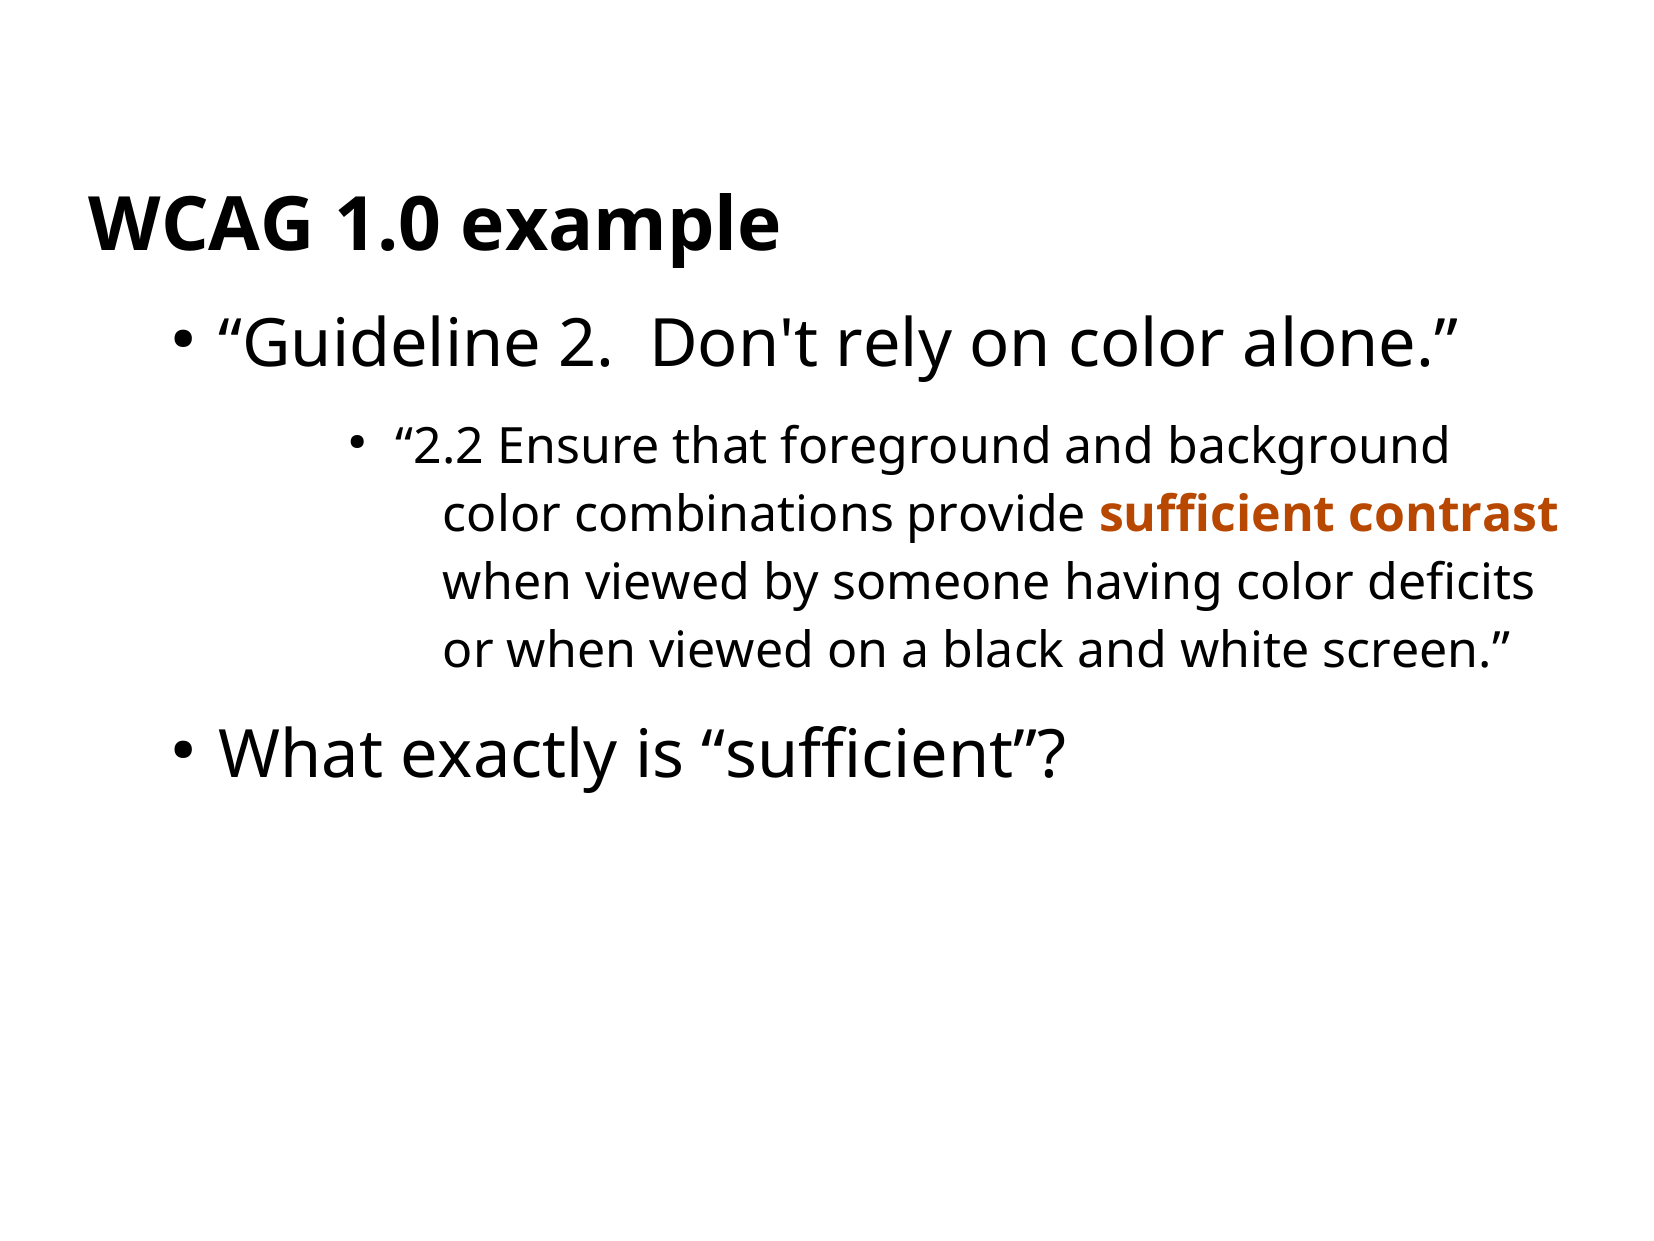

# WCAG 1.0 example
“Guideline 2. Don't rely on color alone.”
“2.2 Ensure that foreground and background color combinations provide sufficient contrast when viewed by someone having color deficits or when viewed on a black and white screen.”
What exactly is “sufficient”?